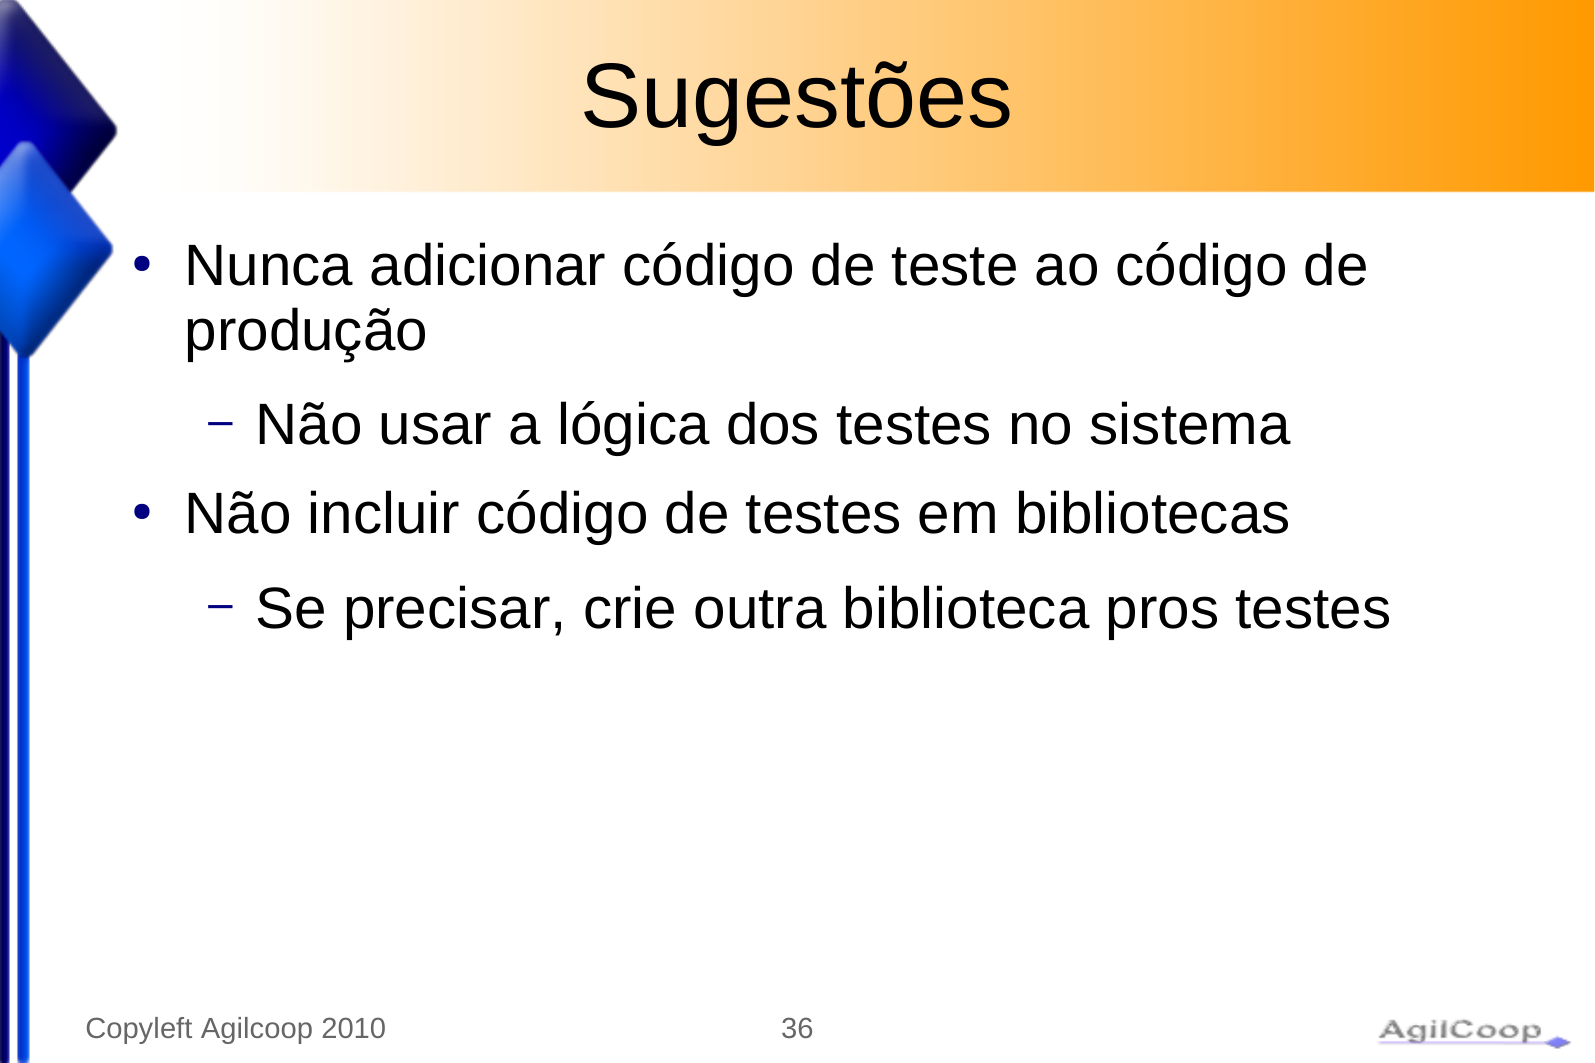

# Sugestões
Nunca adicionar código de teste ao código de produção
Não usar a lógica dos testes no sistema
Não incluir código de testes em bibliotecas
Se precisar, crie outra biblioteca pros testes
Copyleft Agilcoop 2010
36